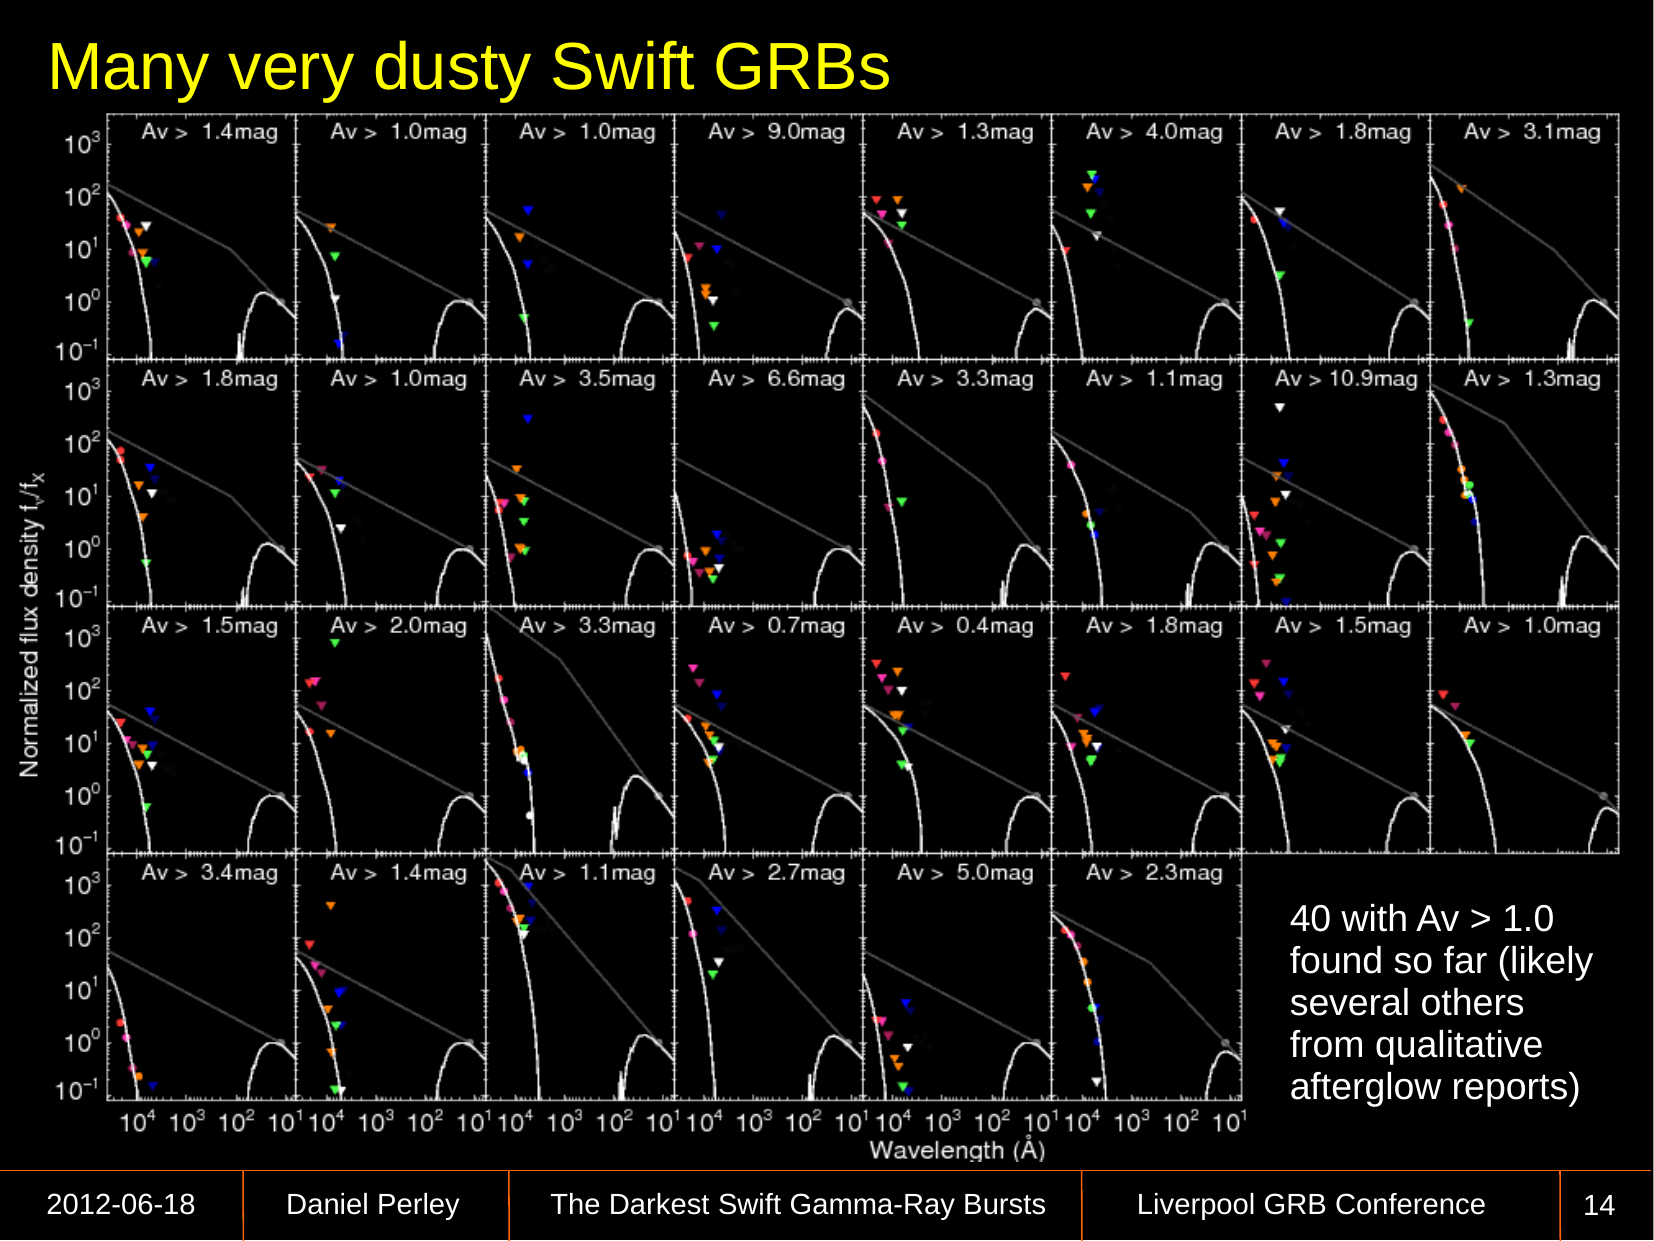

# Many very dusty Swift GRBs
40 with Av > 1.0 found so far (likely several others from qualitative afterglow reports)
14